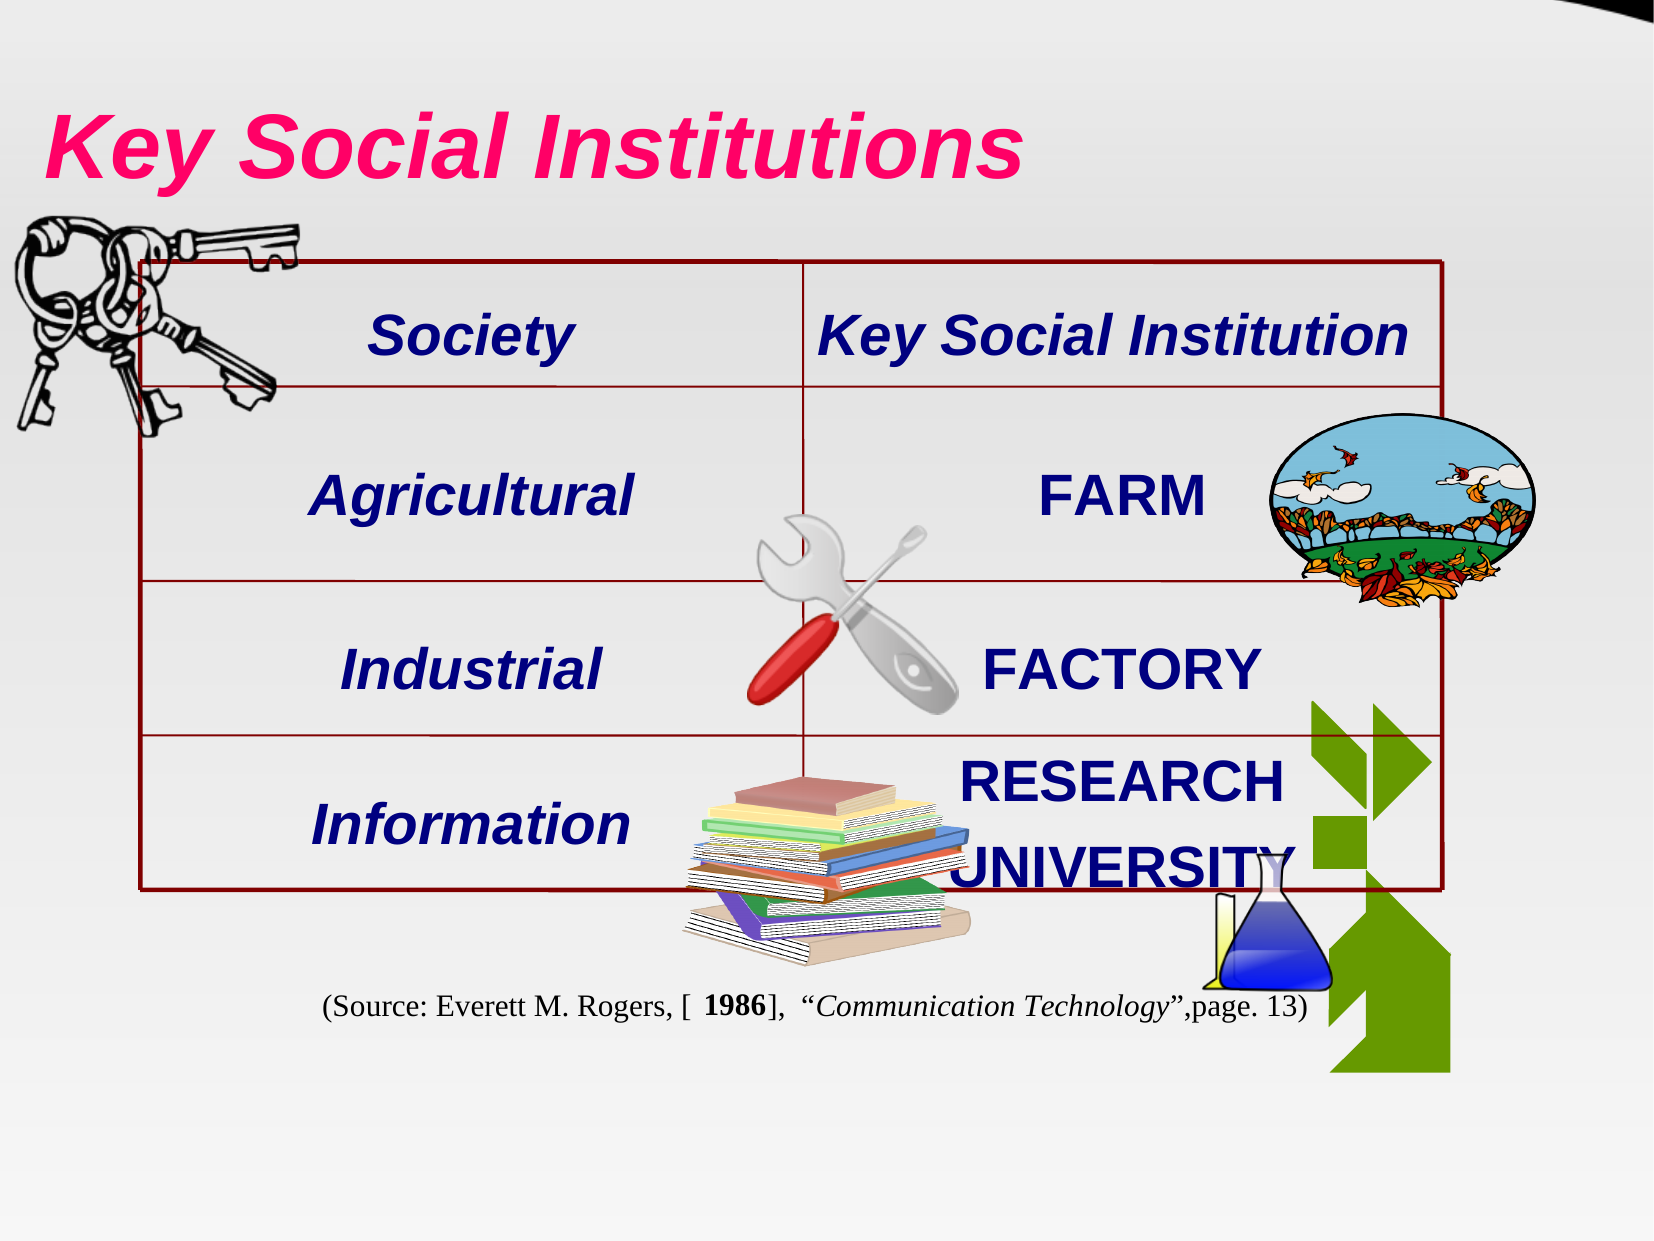

# Key Social Institutions
Society
Key Social Institution
Agricultural
FARM
Industrial
FACTORY
Information
RESEARCH UNIVERSITY
1986
(Source: Everett M. Rogers, [
], “
Communication Technology
”,page. 13)‏